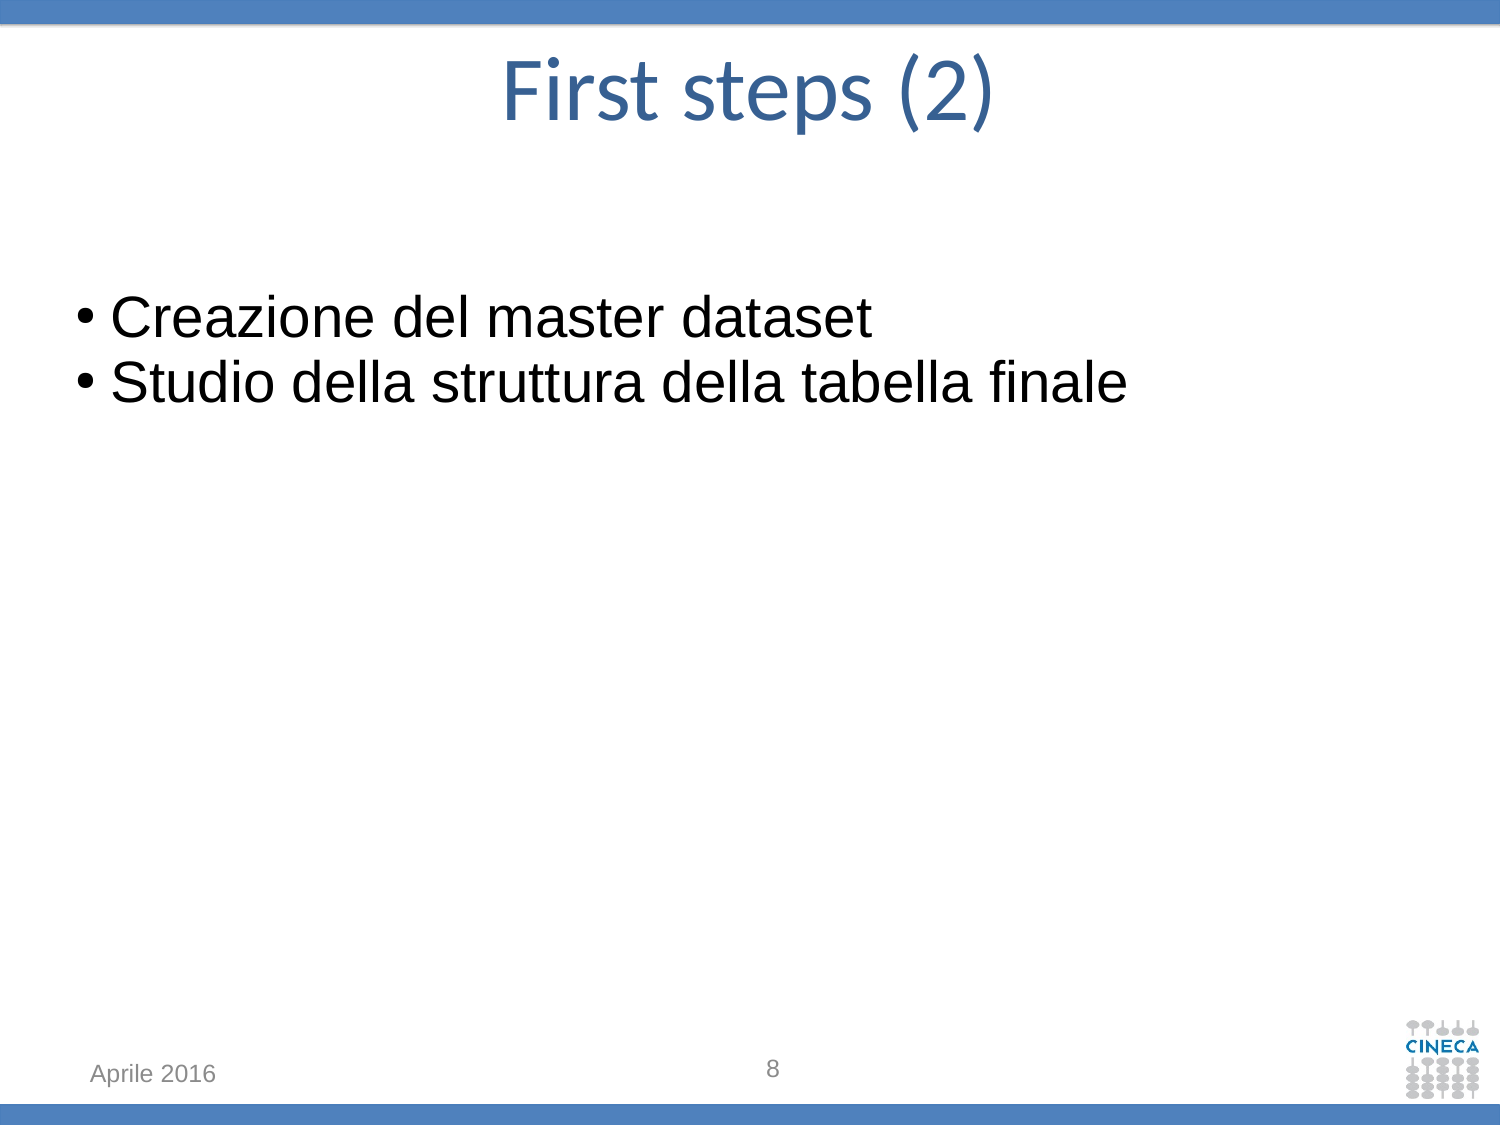

First steps (2)
Creazione del master dataset
Studio della struttura della tabella finale
Aprile 2016